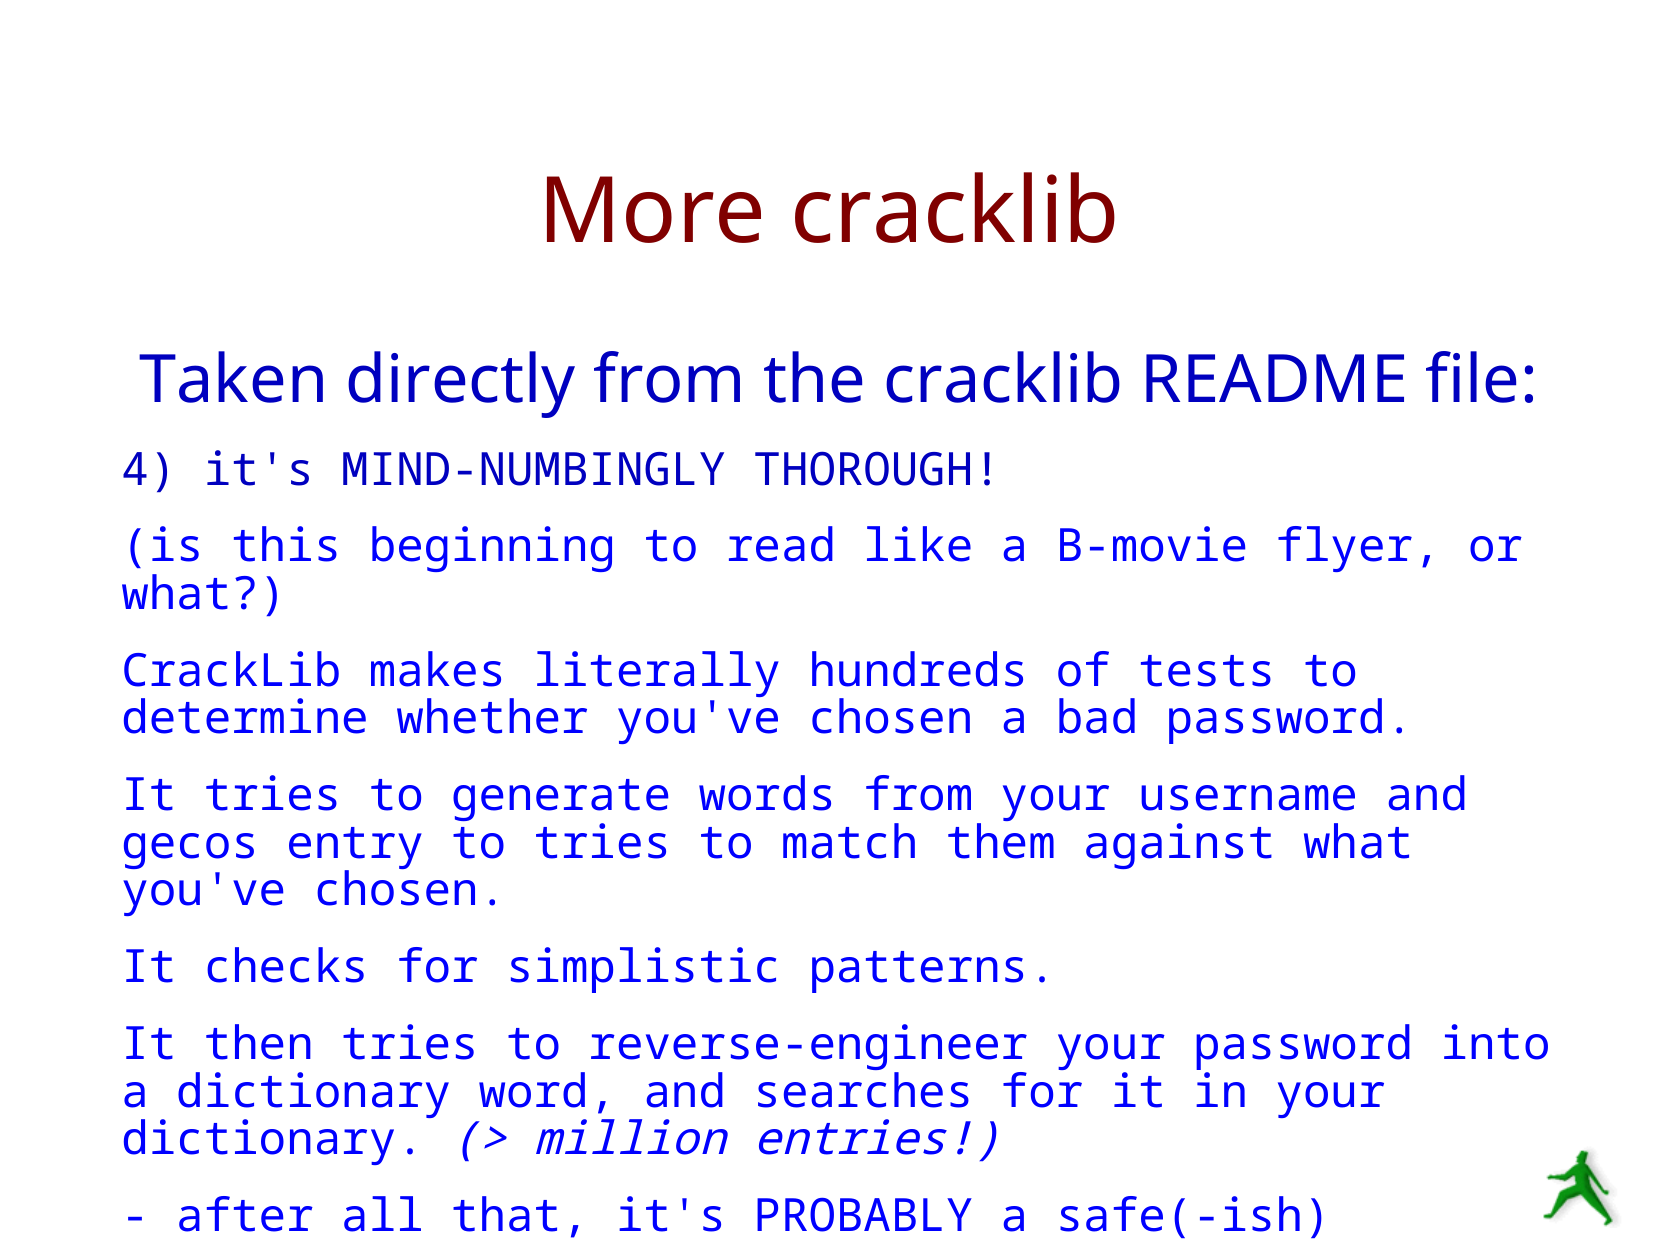

# More cracklib
Taken directly from the cracklib README file:
4) it's MIND-NUMBINGLY THOROUGH!
(is this beginning to read like a B-movie flyer, or what?)
CrackLib makes literally hundreds of tests to determine whether you've chosen a bad password.
It tries to generate words from your username and gecos entry to tries to match them against what you've chosen.
It checks for simplistic patterns.
It then tries to reverse-engineer your password into a dictionary word, and searches for it in your dictionary. (> million entries!)
- after all that, it's PROBABLY a safe(-ish) password. 8-)